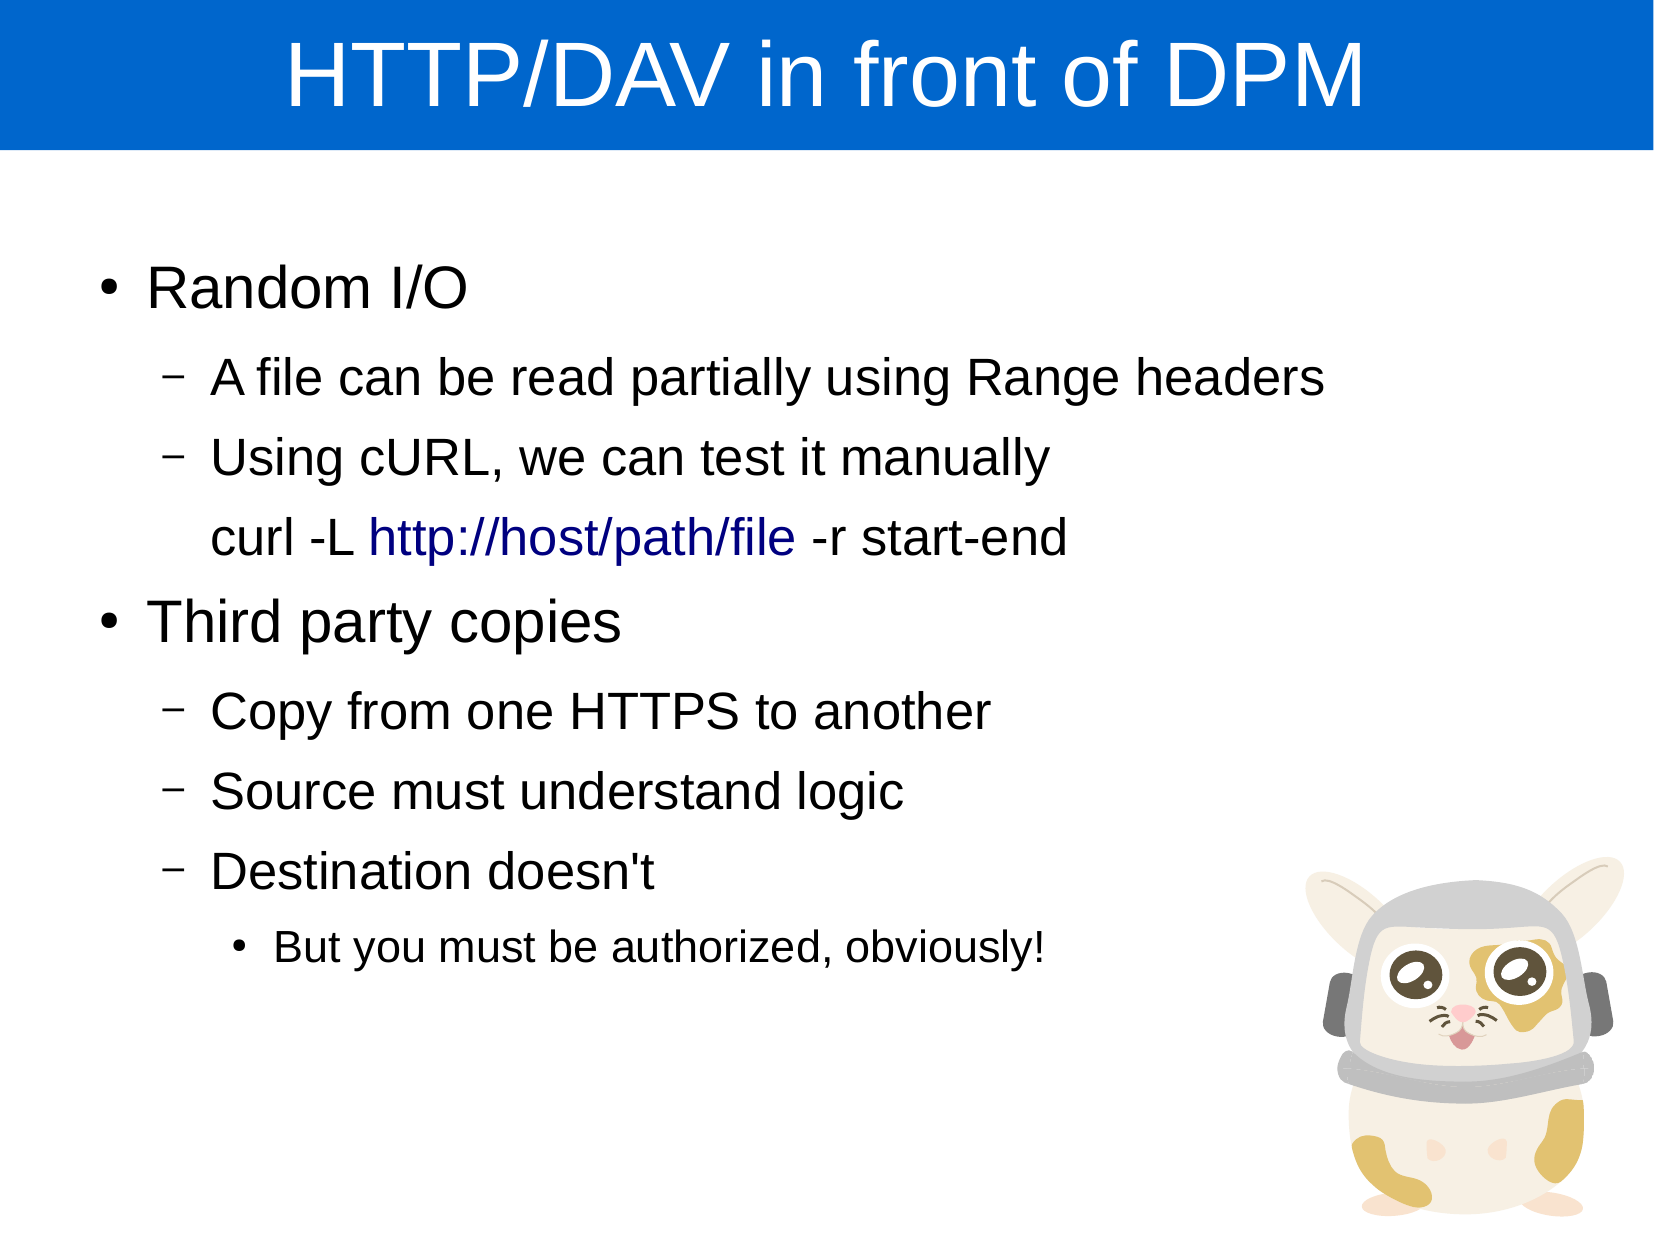

# HTTP/DAV in front of DPM
Random I/O
A file can be read partially using Range headers
Using cURL, we can test it manually
curl -L http://host/path/file -r start-end
Third party copies
Copy from one HTTPS to another
Source must understand logic
Destination doesn't
But you must be authorized, obviously!